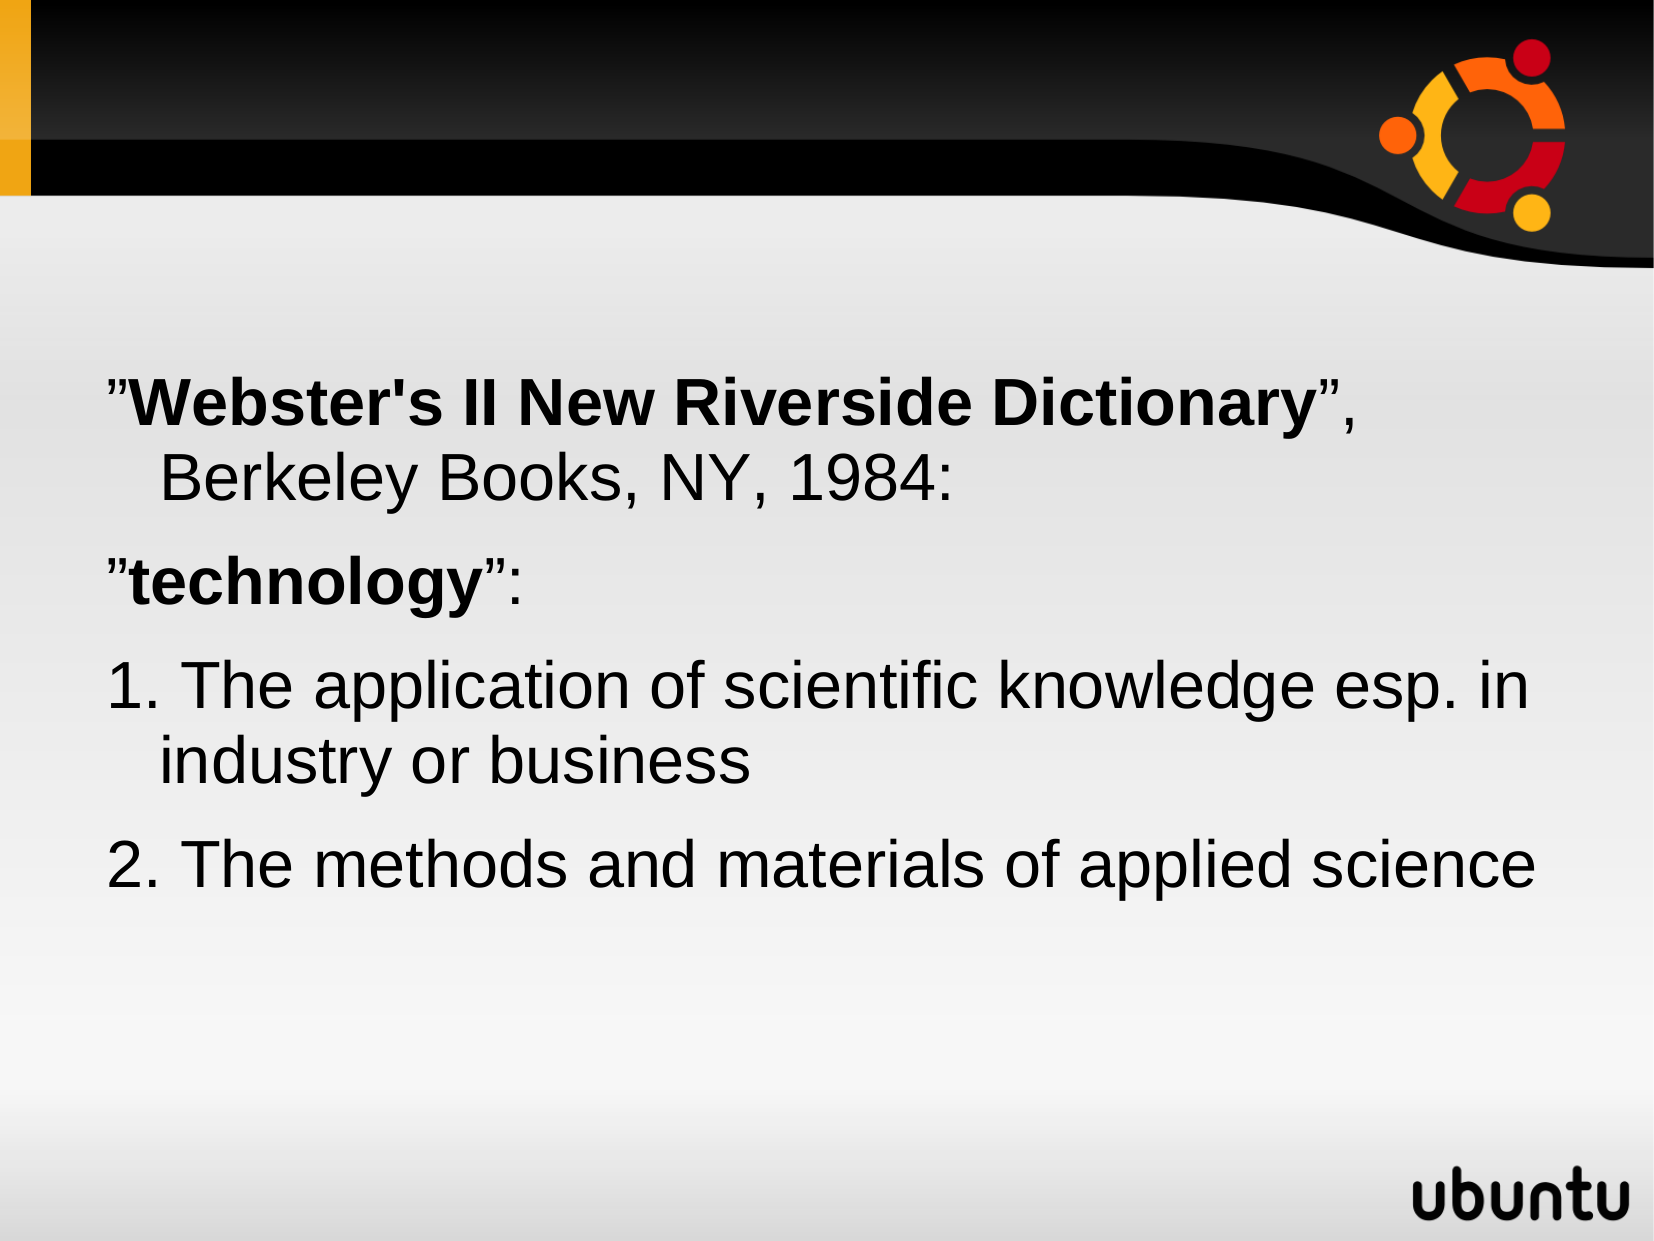

# ”Webster's II New Riverside Dictionary”, Berkeley Books, NY, 1984:
”technology”:
1. The application of scientific knowledge esp. in industry or business
2. The methods and materials of applied science